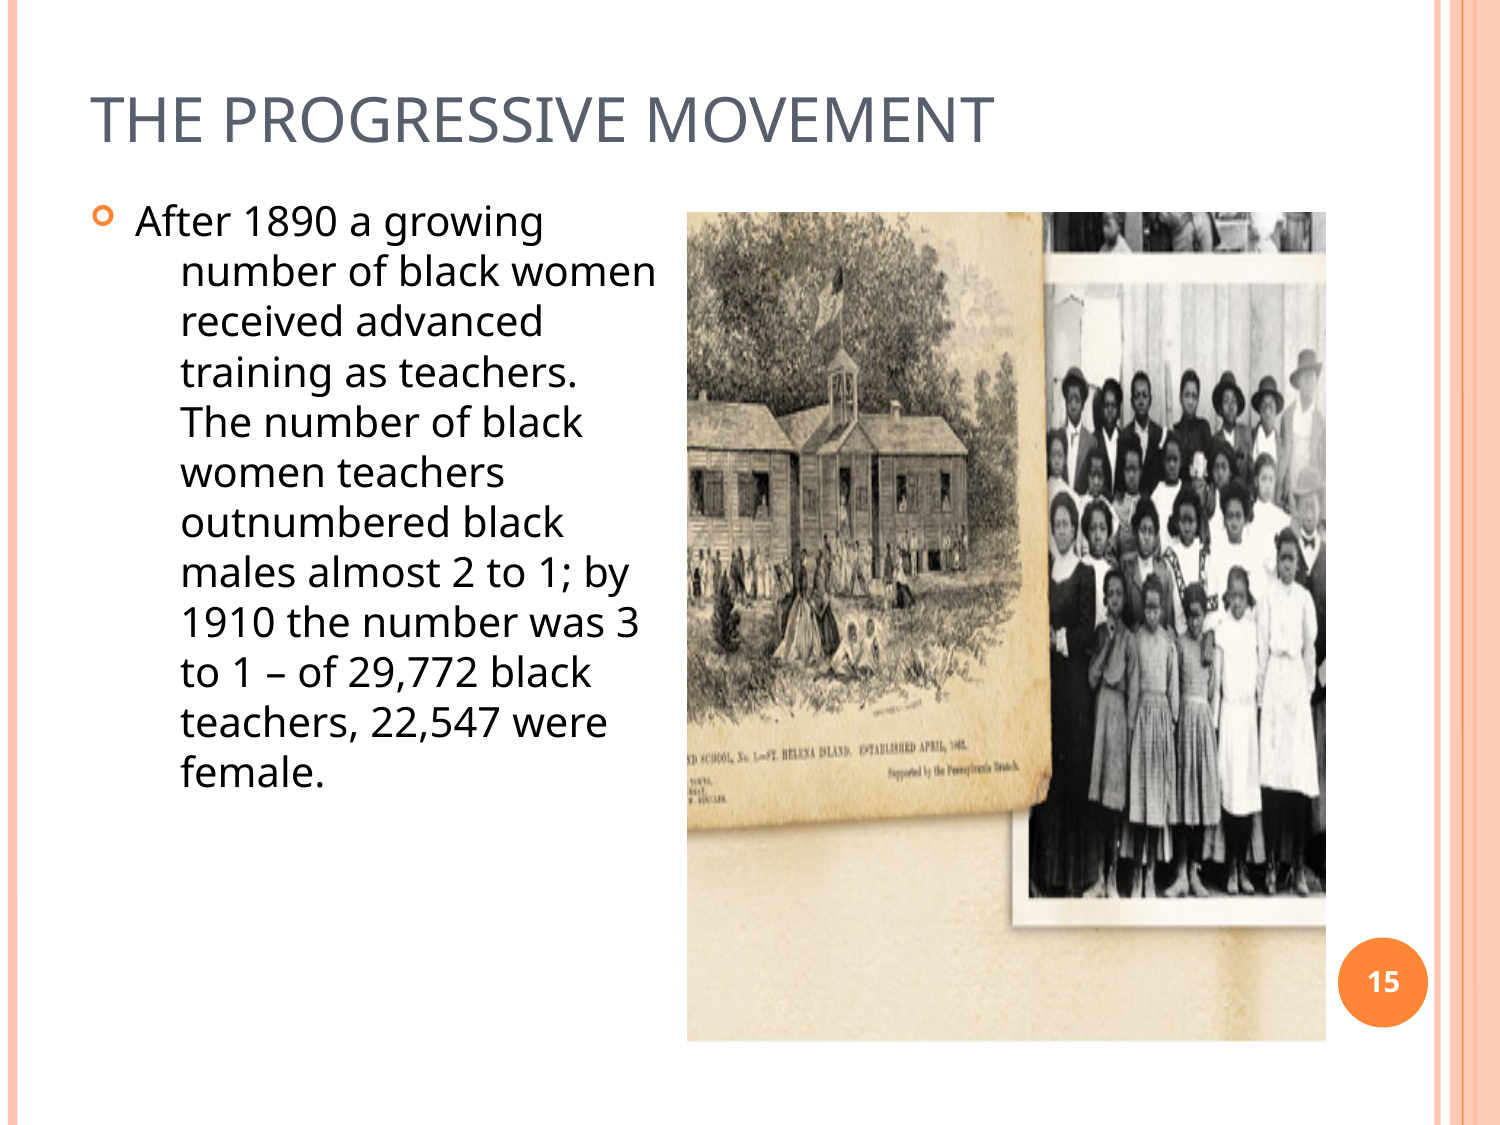

# The Progressive Movement
After 1890 a growing number of black women received advanced training as teachers. The number of black women teachers outnumbered black males almost 2 to 1; by 1910 the number was 3 to 1 – of 29,772 black teachers, 22,547 were female.